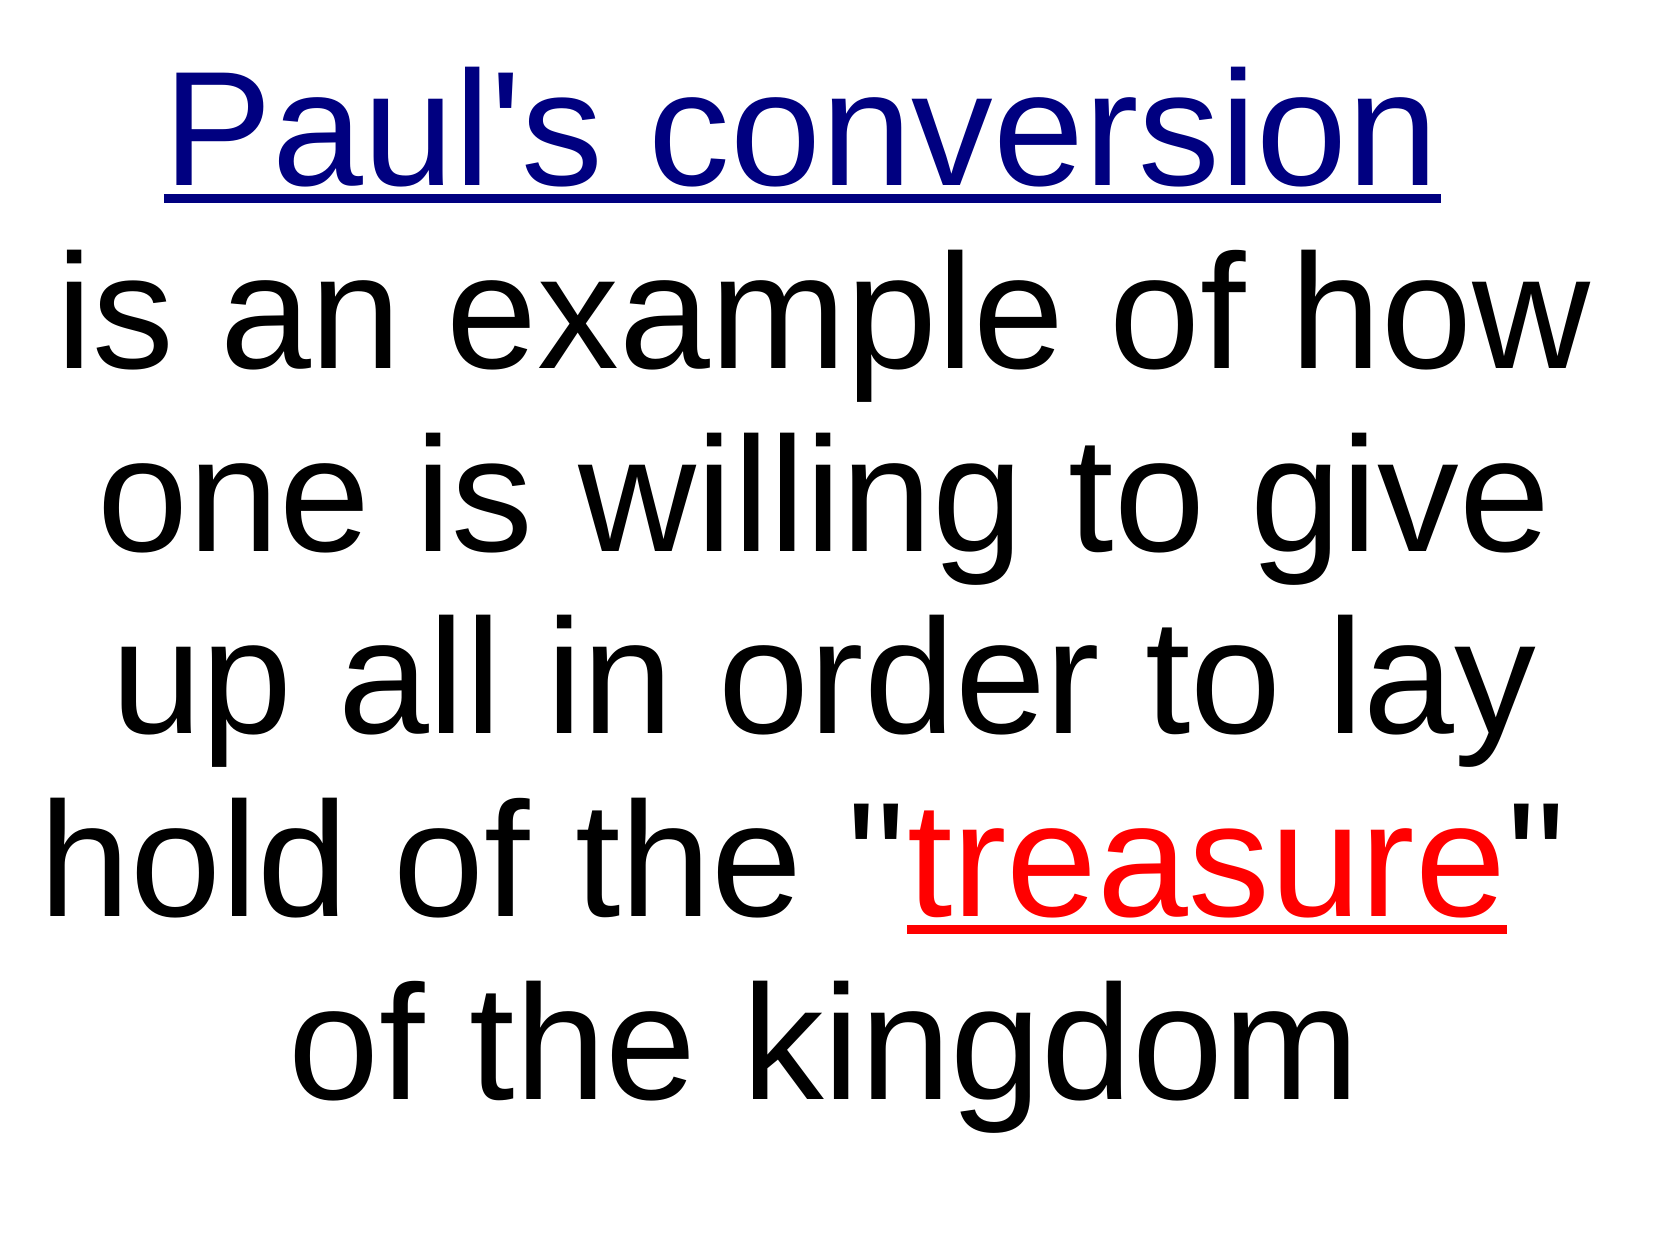

# Paul's conversion is an example of how one is willing to give up all in order to lay hold of the "treasure" of the kingdom